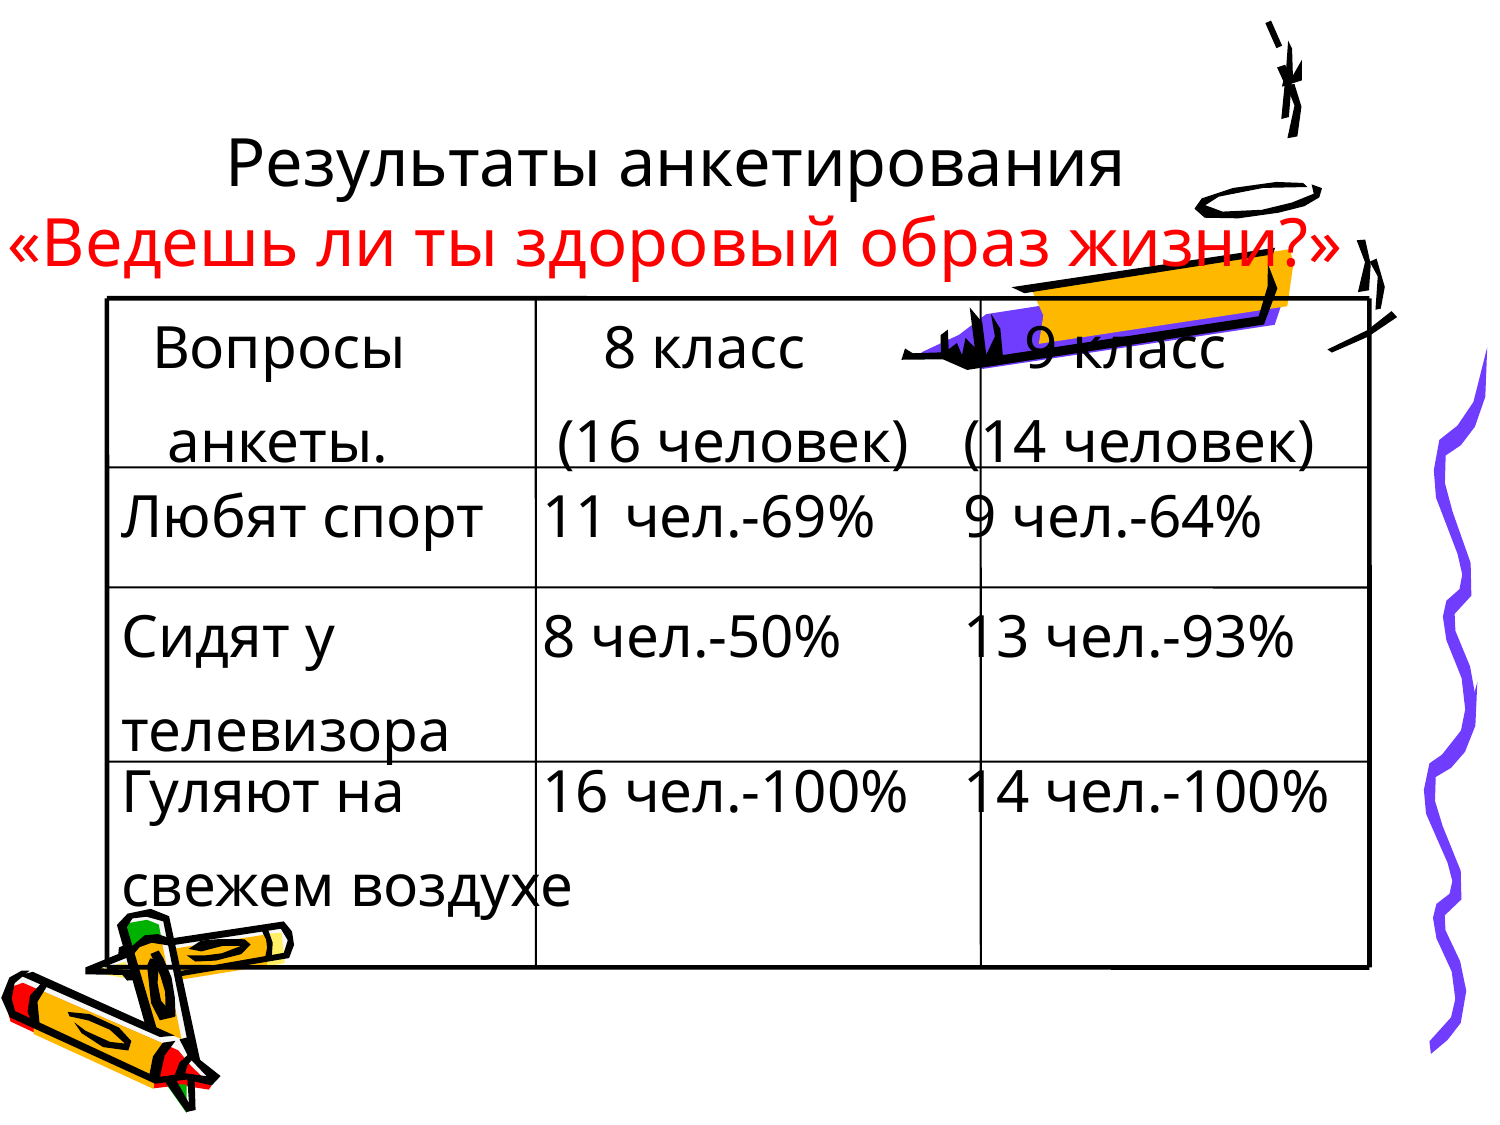

# Результаты анкетирования «Ведешь ли ты здоровый образ жизни?»
 Вопросы
 анкеты.
 8 класс
 (16 человек)
 9 класс
(14 человек)
Любят спорт
11 чел.-69%
9 чел.-64%
Сидят у
телевизора
8 чел.-50%
13 чел.-93%
Гуляют на
свежем воздухе
16 чел.-100%
14 чел.-100%